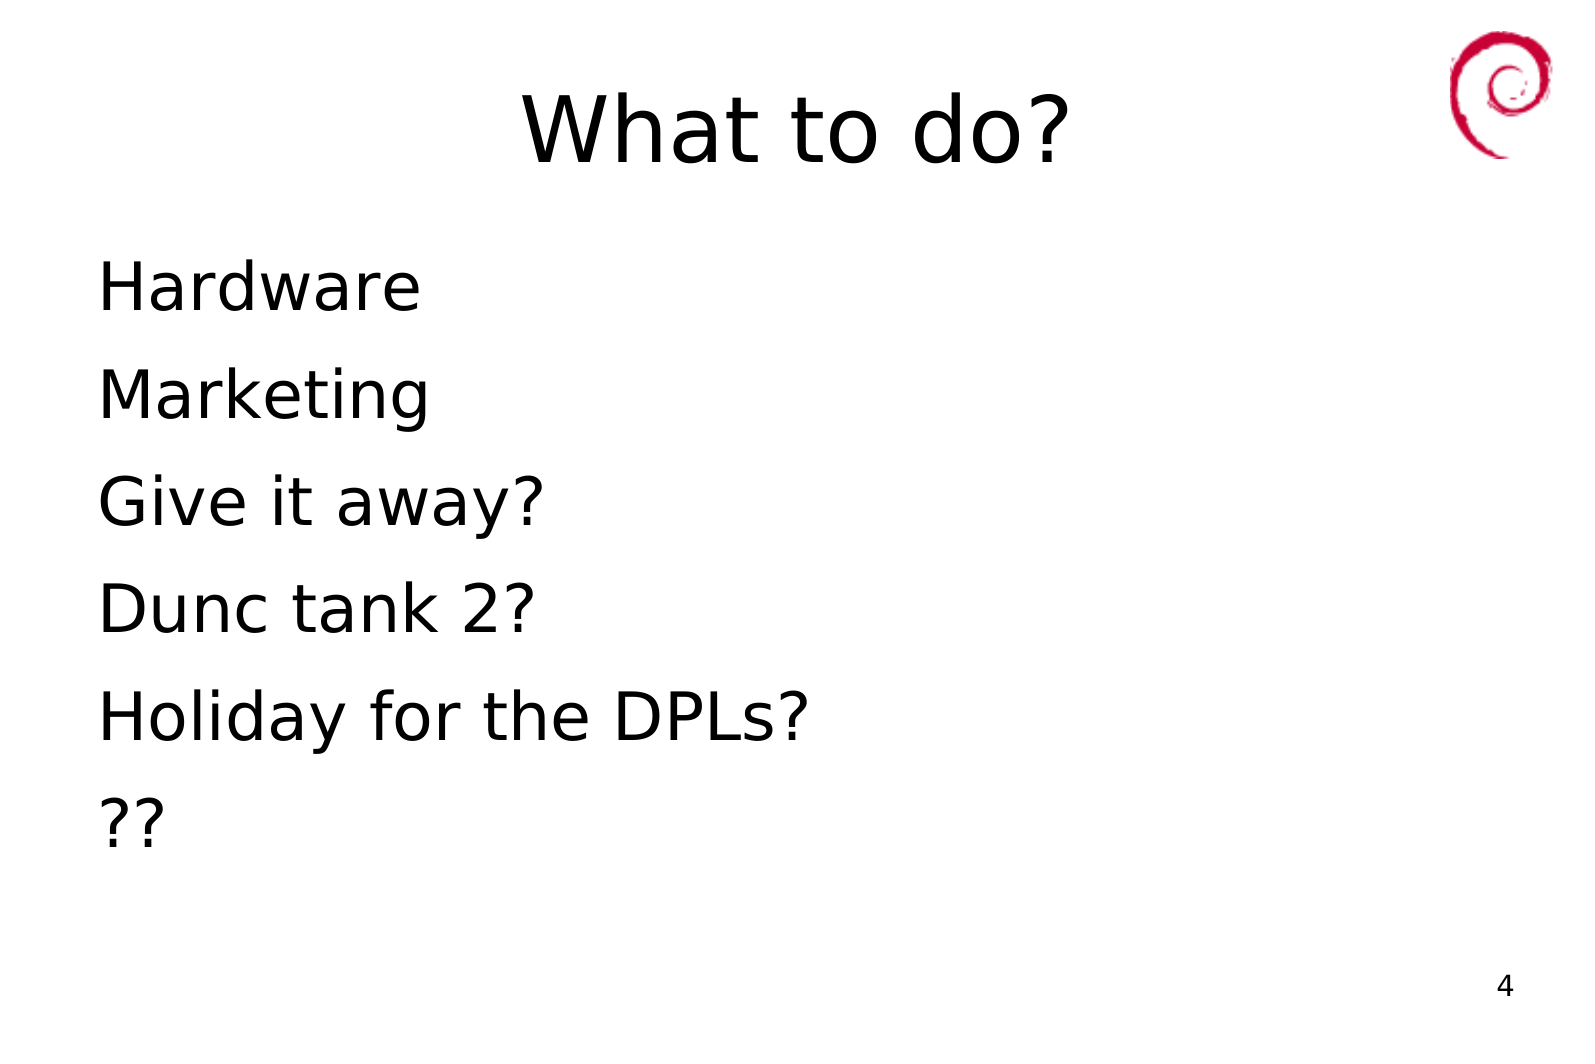

# What to do?
Hardware
Marketing
Give it away?
Dunc tank 2?
Holiday for the DPLs?
??
4